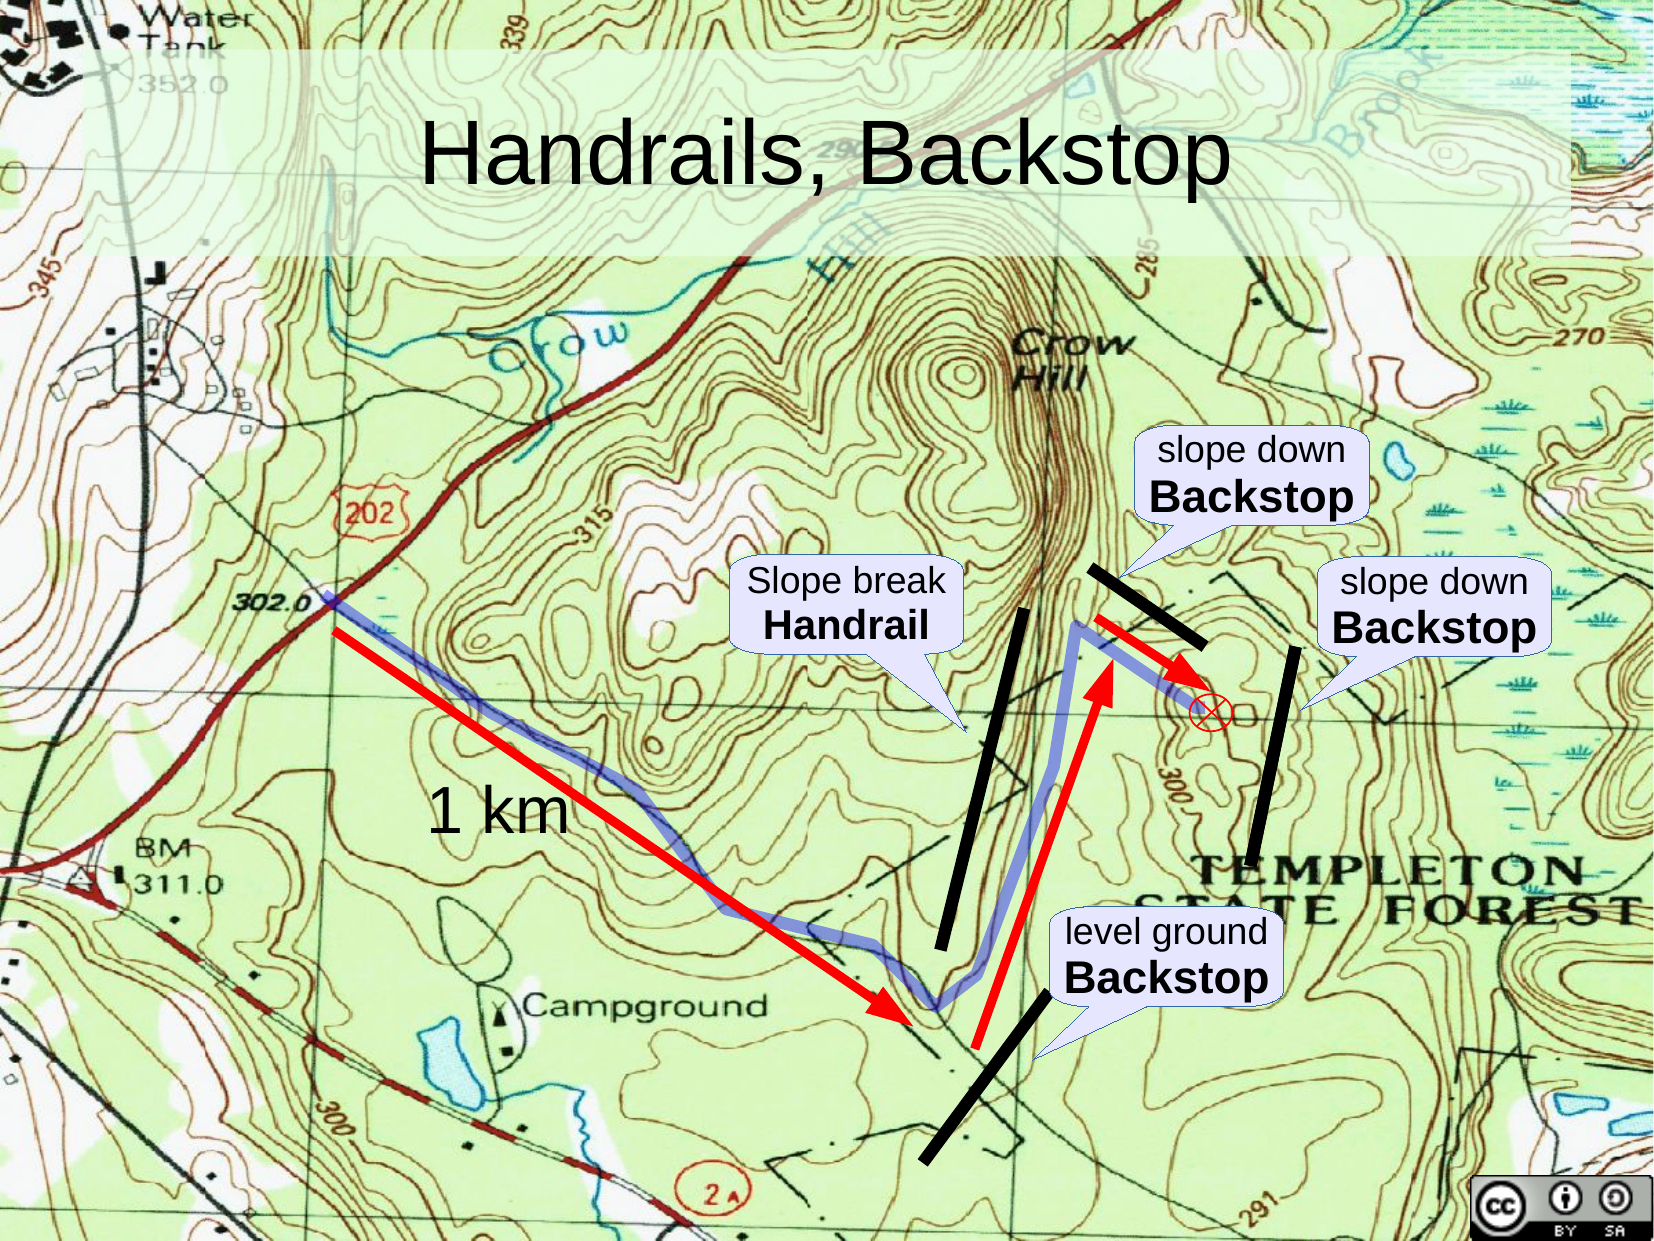

# Handrails, Backstop
slope down
Backstop
Slope break
Handrail
slope down
Backstop
1 km
level ground
Backstop